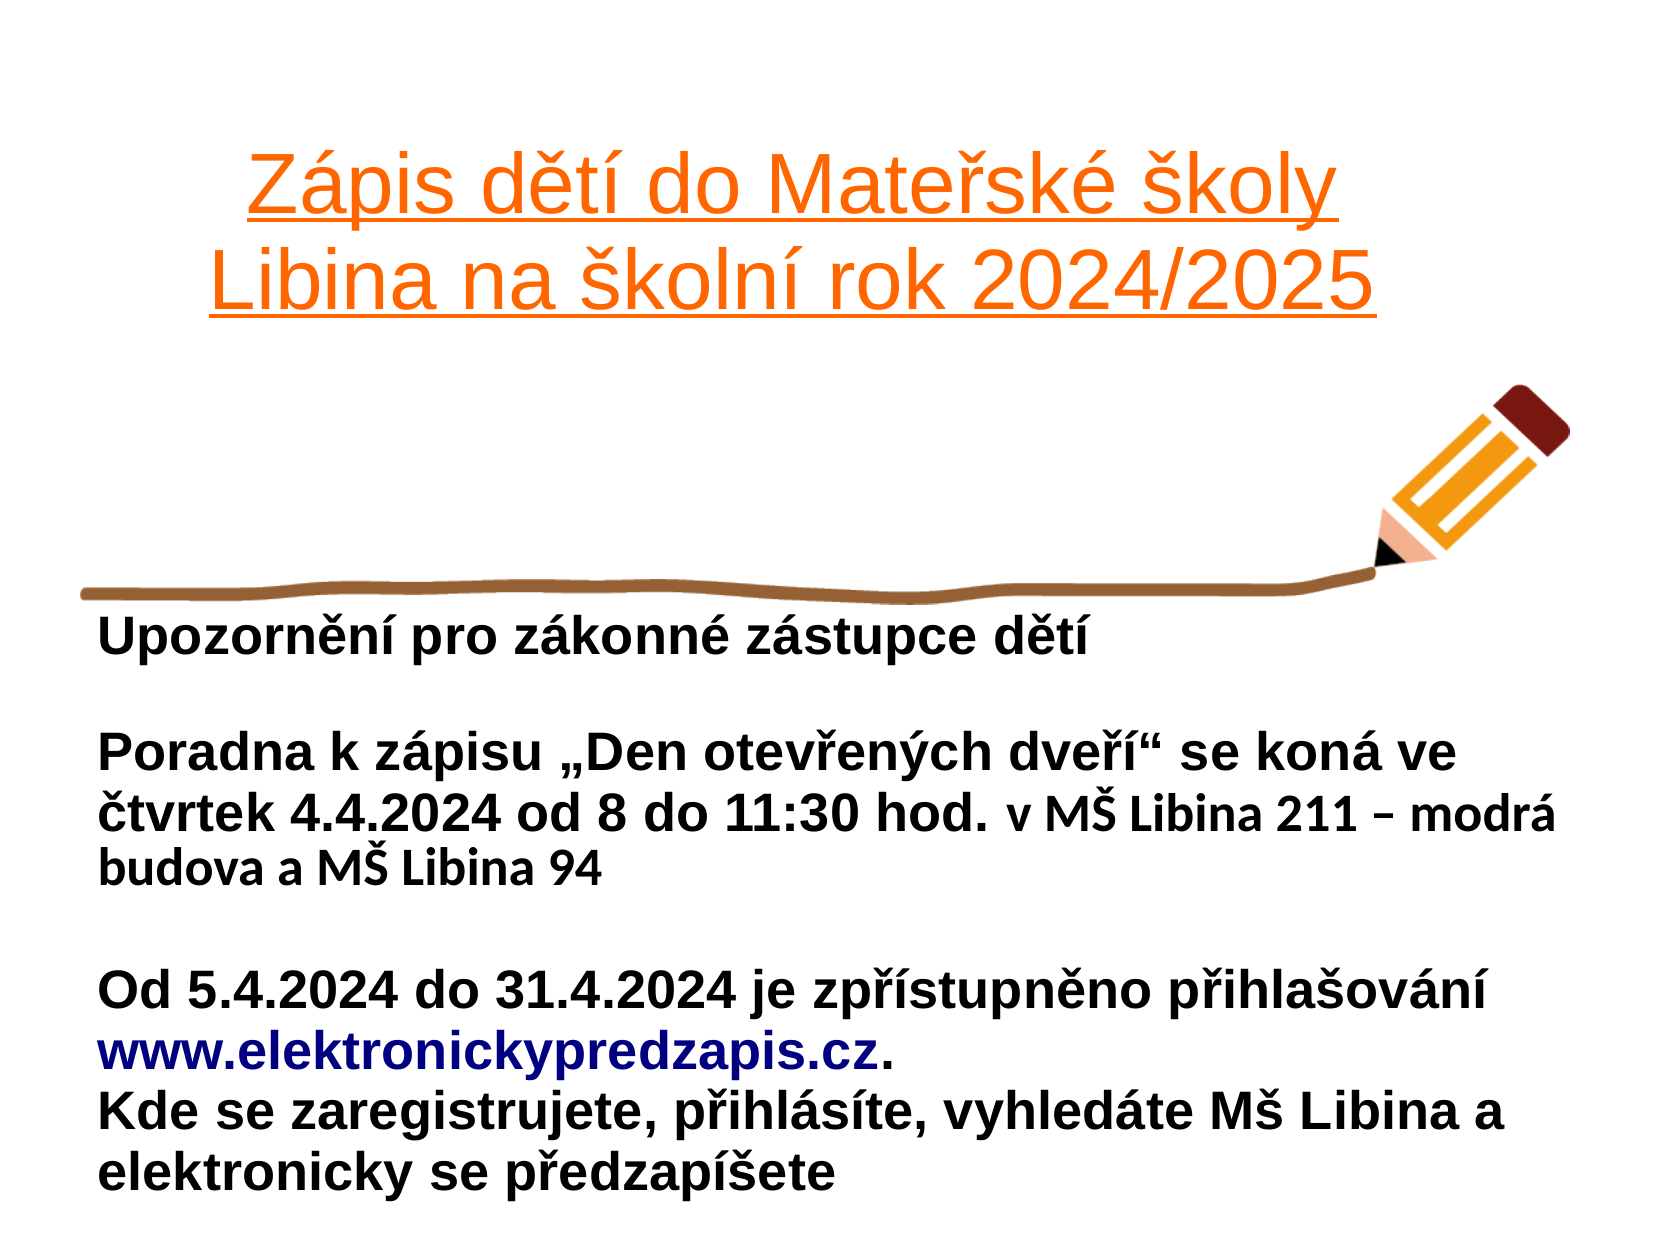

# Zápis dětí do Mateřské školy Libina na školní rok 2024/2025
Upozornění pro zákonné zástupce dětí
Poradna k zápisu „Den otevřených dveří“ se koná ve čtvrtek 4.4.2024 od 8 do 11:30 hod. v MŠ Libina 211 – modrá budova a MŠ Libina 94
Od 5.4.2024 do 31.4.2024 je zpřístupněno přihlašování www.elektronickypredzapis.cz.
Kde se zaregistrujete, přihlásíte, vyhledáte Mš Libina a elektronicky se předzapíšete